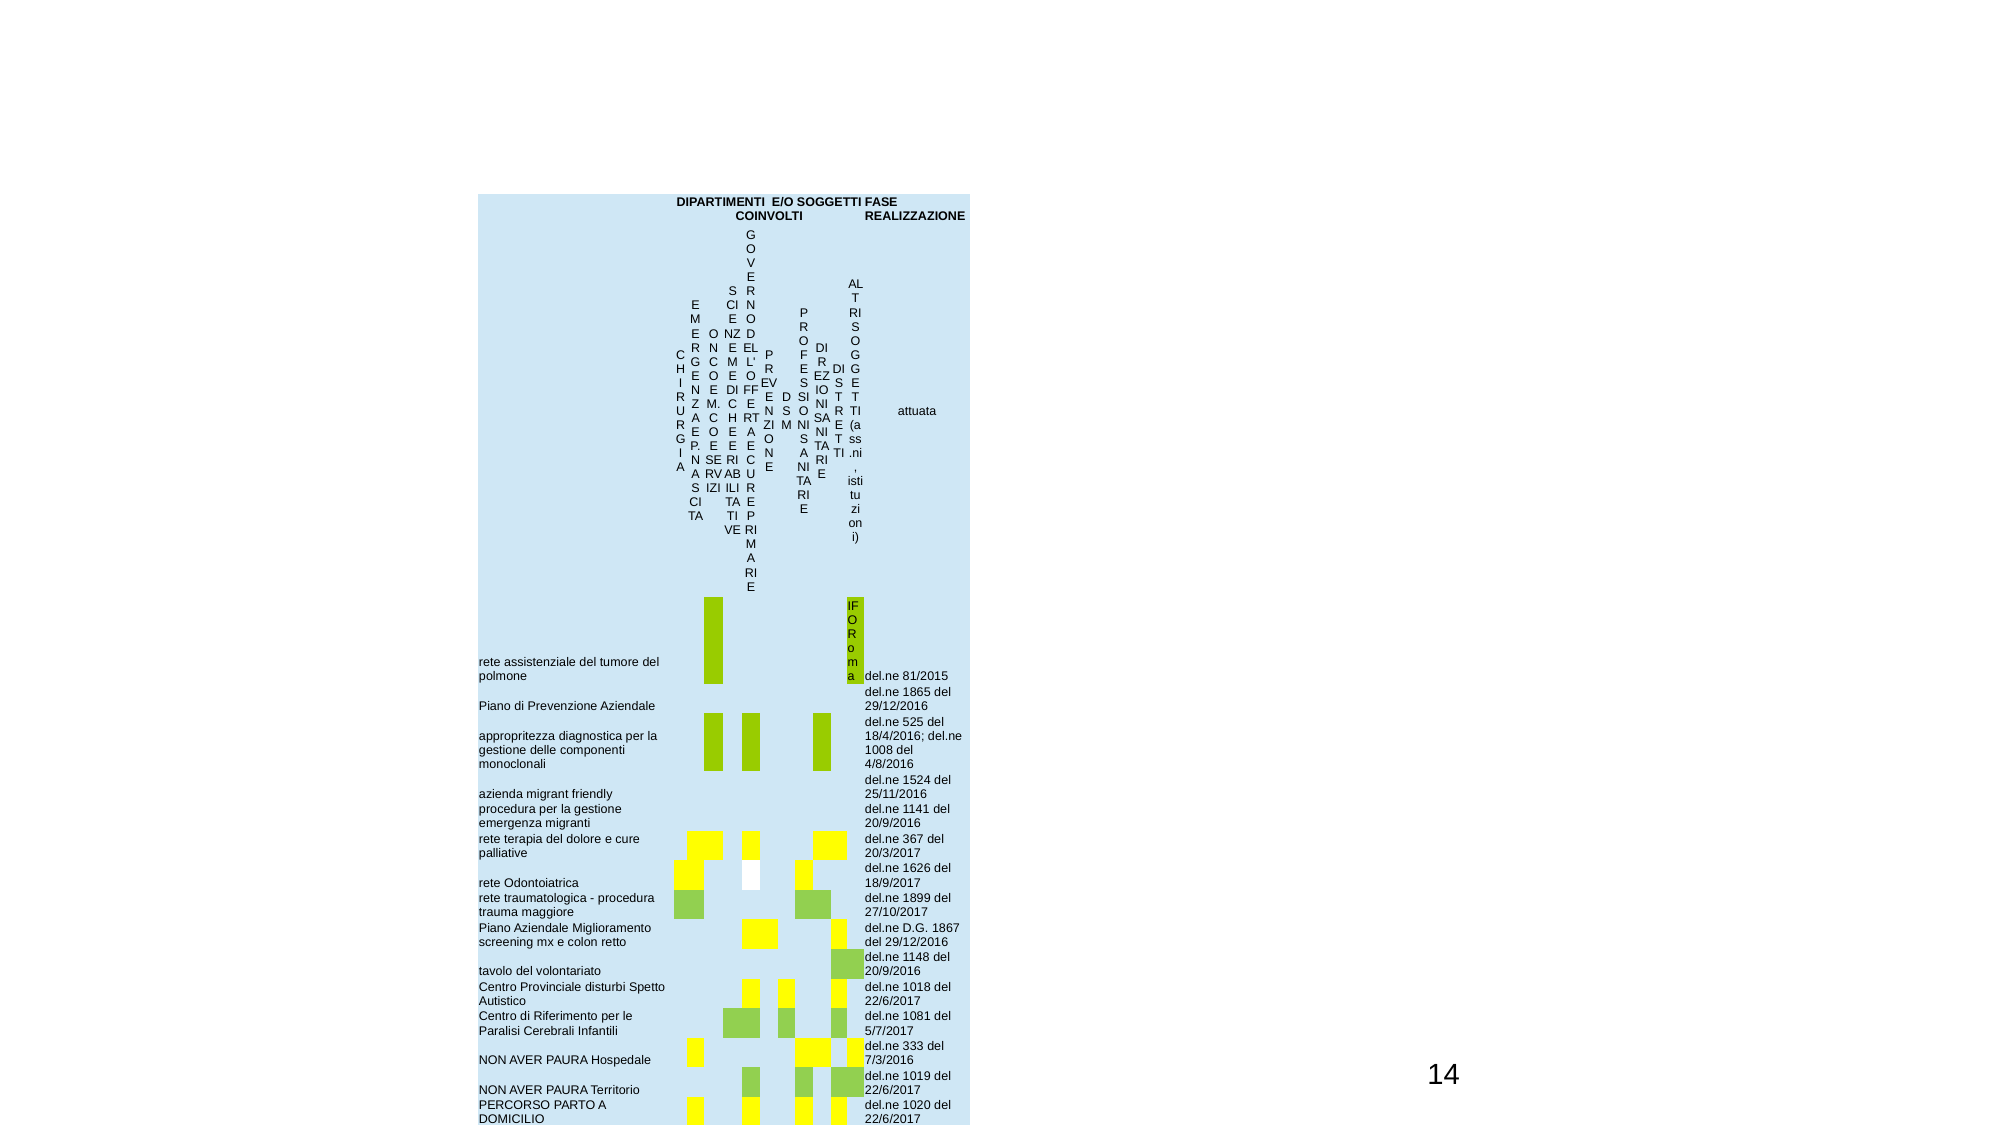

| | DIPARTIMENTI E/O SOGGETTI COINVOLTI | | | | | | | | | | | FASE REALIZZAZIONE |
| --- | --- | --- | --- | --- | --- | --- | --- | --- | --- | --- | --- | --- |
| | CHIRURGIA | EMERGENZA E P.NASCITA | ONCOEM.CO E SERVIZI | SCIENZE MEDICHE E RIABILITATIVE | GOVERNO DELL'OFFERTA E CURE PRIMARIE | PREVENZIONE | DSM | PROFESSIONI SANITARIE | DIREZIONI SANITARIE | DISTRETTI | ALTRI SOGGETTI (ass.ni, istituzioni) | attuata |
| rete assistenziale del tumore del polmone | | | | | | | | | | | IFO Roma | del.ne 81/2015 |
| Piano di Prevenzione Aziendale | | | | | | | | | | | | del.ne 1865 del 29/12/2016 |
| appropritezza diagnostica per la gestione delle componenti monoclonali | | | | | | | | | | | | del.ne 525 del 18/4/2016; del.ne 1008 del 4/8/2016 |
| azienda migrant friendly | | | | | | | | | | | | del.ne 1524 del 25/11/2016 |
| procedura per la gestione emergenza migranti | | | | | | | | | | | | del.ne 1141 del 20/9/2016 |
| rete terapia del dolore e cure palliative | | | | | | | | | | | | del.ne 367 del 20/3/2017 |
| rete Odontoiatrica | | | | | | | | | | | | del.ne 1626 del 18/9/2017 |
| rete traumatologica - procedura trauma maggiore | | | | | | | | | | | | del.ne 1899 del 27/10/2017 |
| Piano Aziendale Miglioramento screening mx e colon retto | | | | | | | | | | | | del.ne D.G. 1867 del 29/12/2016 |
| tavolo del volontariato | | | | | | | | | | | | del.ne 1148 del 20/9/2016 |
| Centro Provinciale disturbi Spetto Autistico | | | | | | | | | | | | del.ne 1018 del 22/6/2017 |
| Centro di Riferimento per le Paralisi Cerebrali Infantili | | | | | | | | | | | | del.ne 1081 del 5/7/2017 |
| NON AVER PAURA Hospedale | | | | | | | | | | | | del.ne 333 del 7/3/2016 |
| NON AVER PAURA Territorio | | | | | | | | | | | | del.ne 1019 del 22/6/2017 |
| PERCORSO PARTO A DOMICILIO | | | | | | | | | | | | del.ne 1020 del 22/6/2017 |
| POOL INFERMIERISTICO vaccinale e radiologico interventistico | | | | | | | | | | | | del.ne 955 del 20/6/2017 |
| PERCORSO PERIPARTUM | | | | | | | | | | | | del.ne 1601 dell'1179/2017 |